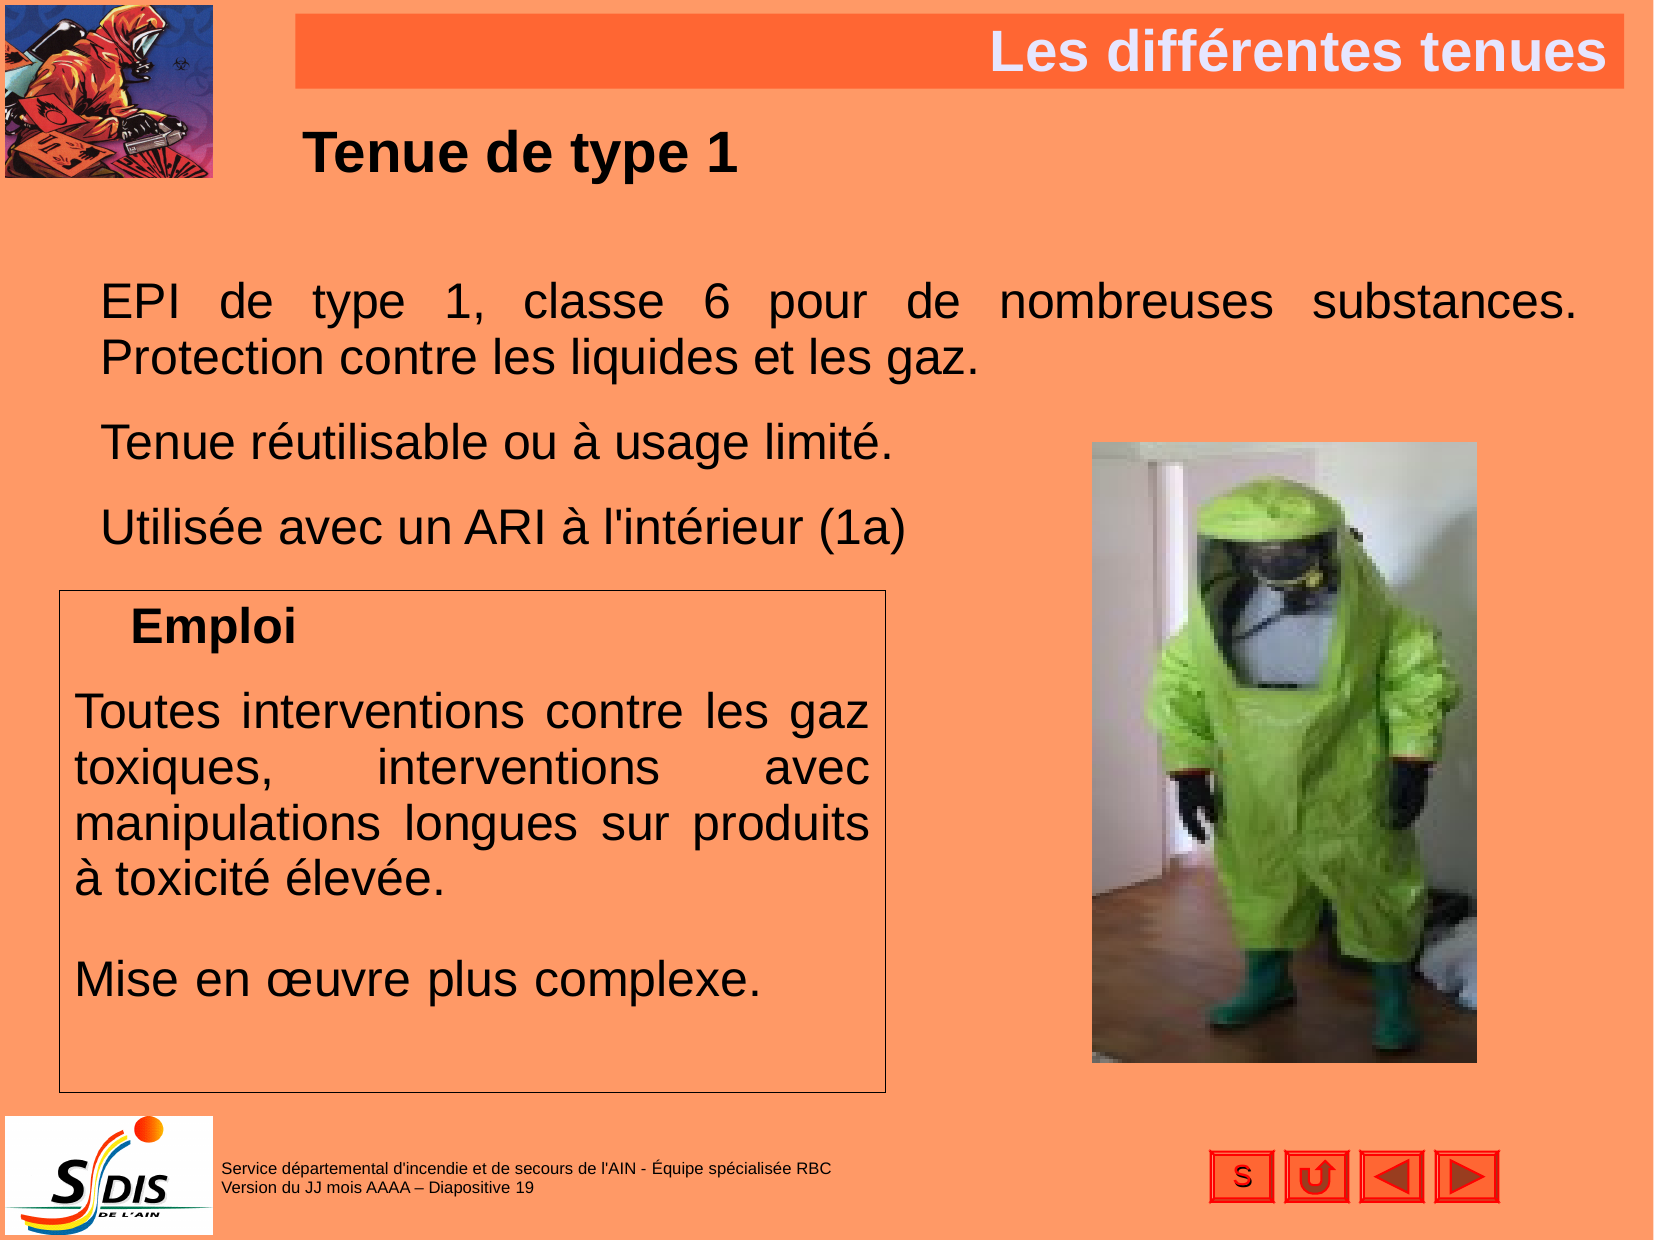

Les différentes tenues
Tenue de type 1
# EPI de type 1, classe 6 pour de nombreuses substances. Protection contre les liquides et les gaz.
Tenue réutilisable ou à usage limité.
Utilisée avec un ARI à l'intérieur (1a)
Emploi
Toutes interventions contre les gaz toxiques, interventions avec manipulations longues sur produits à toxicité élevée.
Mise en œuvre plus complexe.